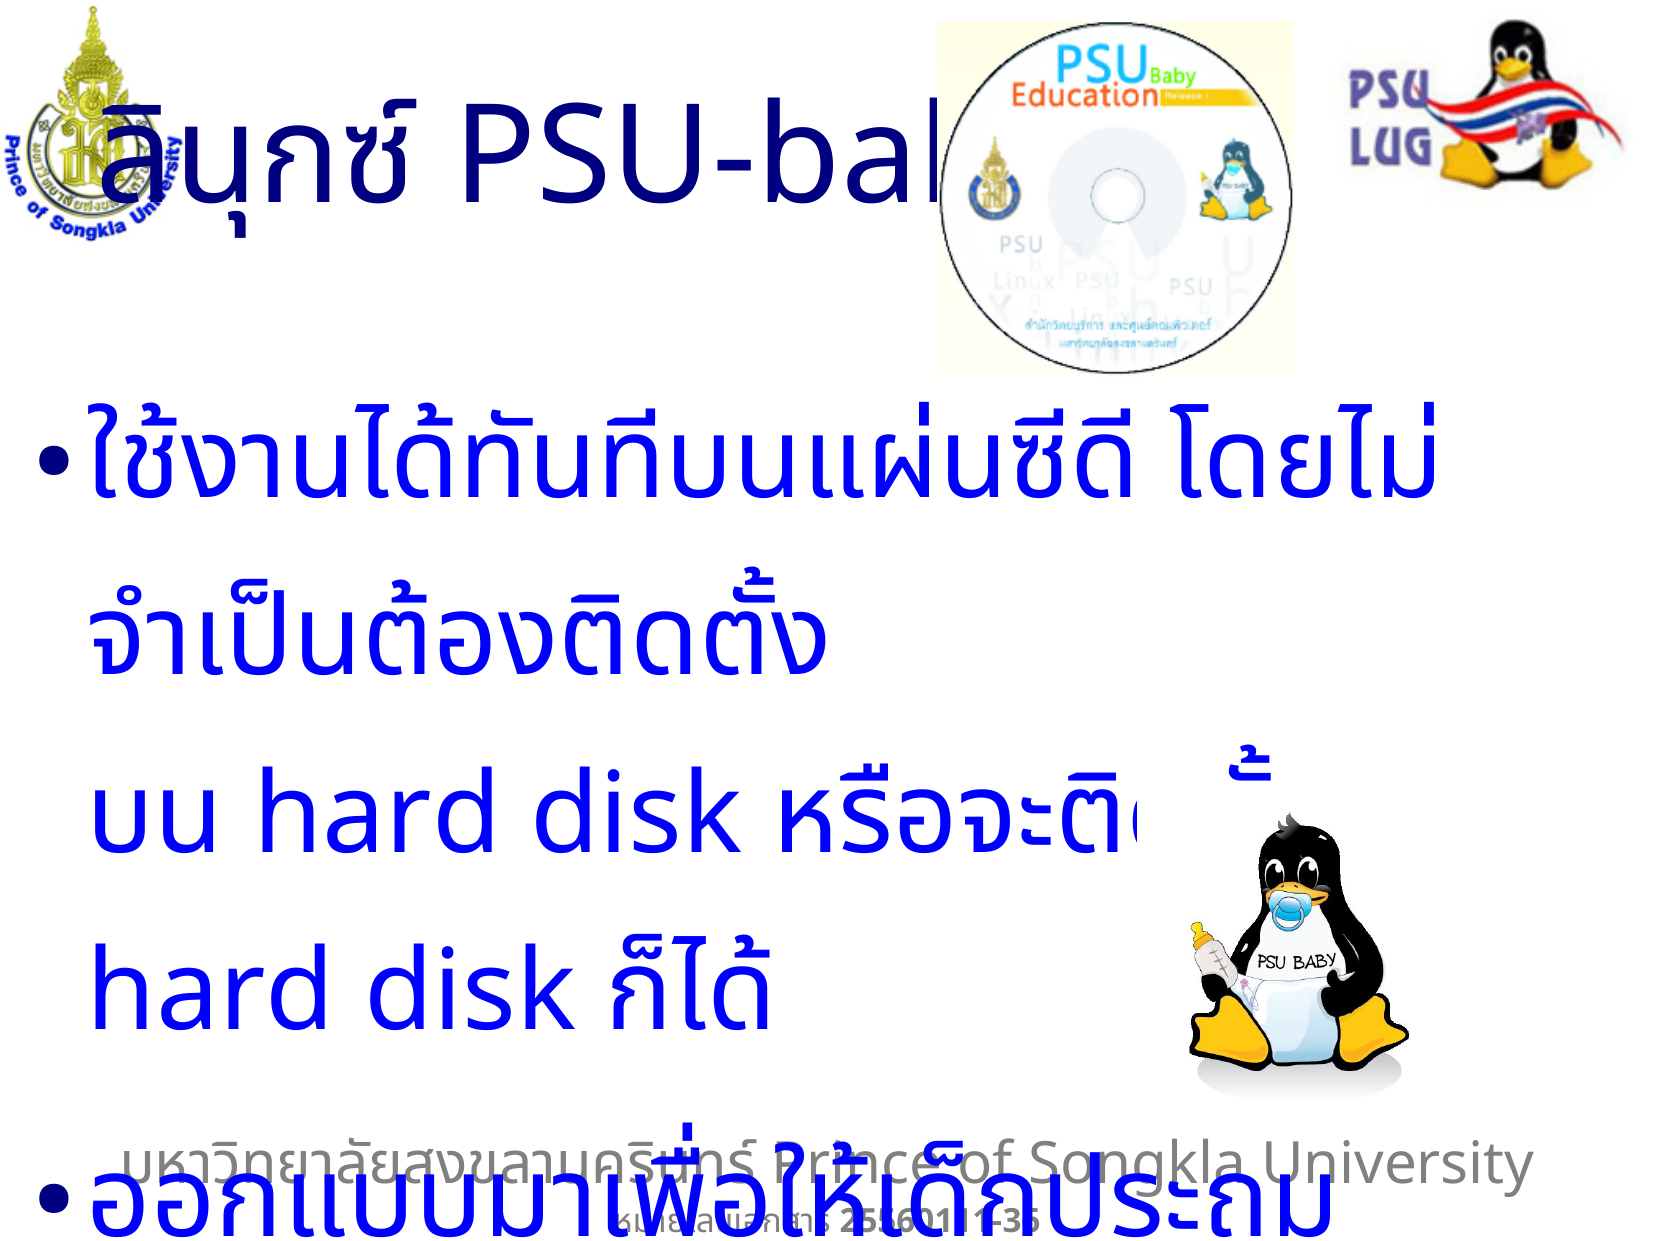

# ลินุกซ์ PSU-baby
ใช้งานได้ทันทีบนแผ่นซีดี โดยไม่จำเป็นต้องติดตั้ง
บน hard disk หรือจะติดตั้งบน hard disk ก็ได้
ออกแบบมาเพื่อให้เด็กประถม สามารถติดตั้งบน hard disk ได้ด้วยตนเองแบบง่ายๆ